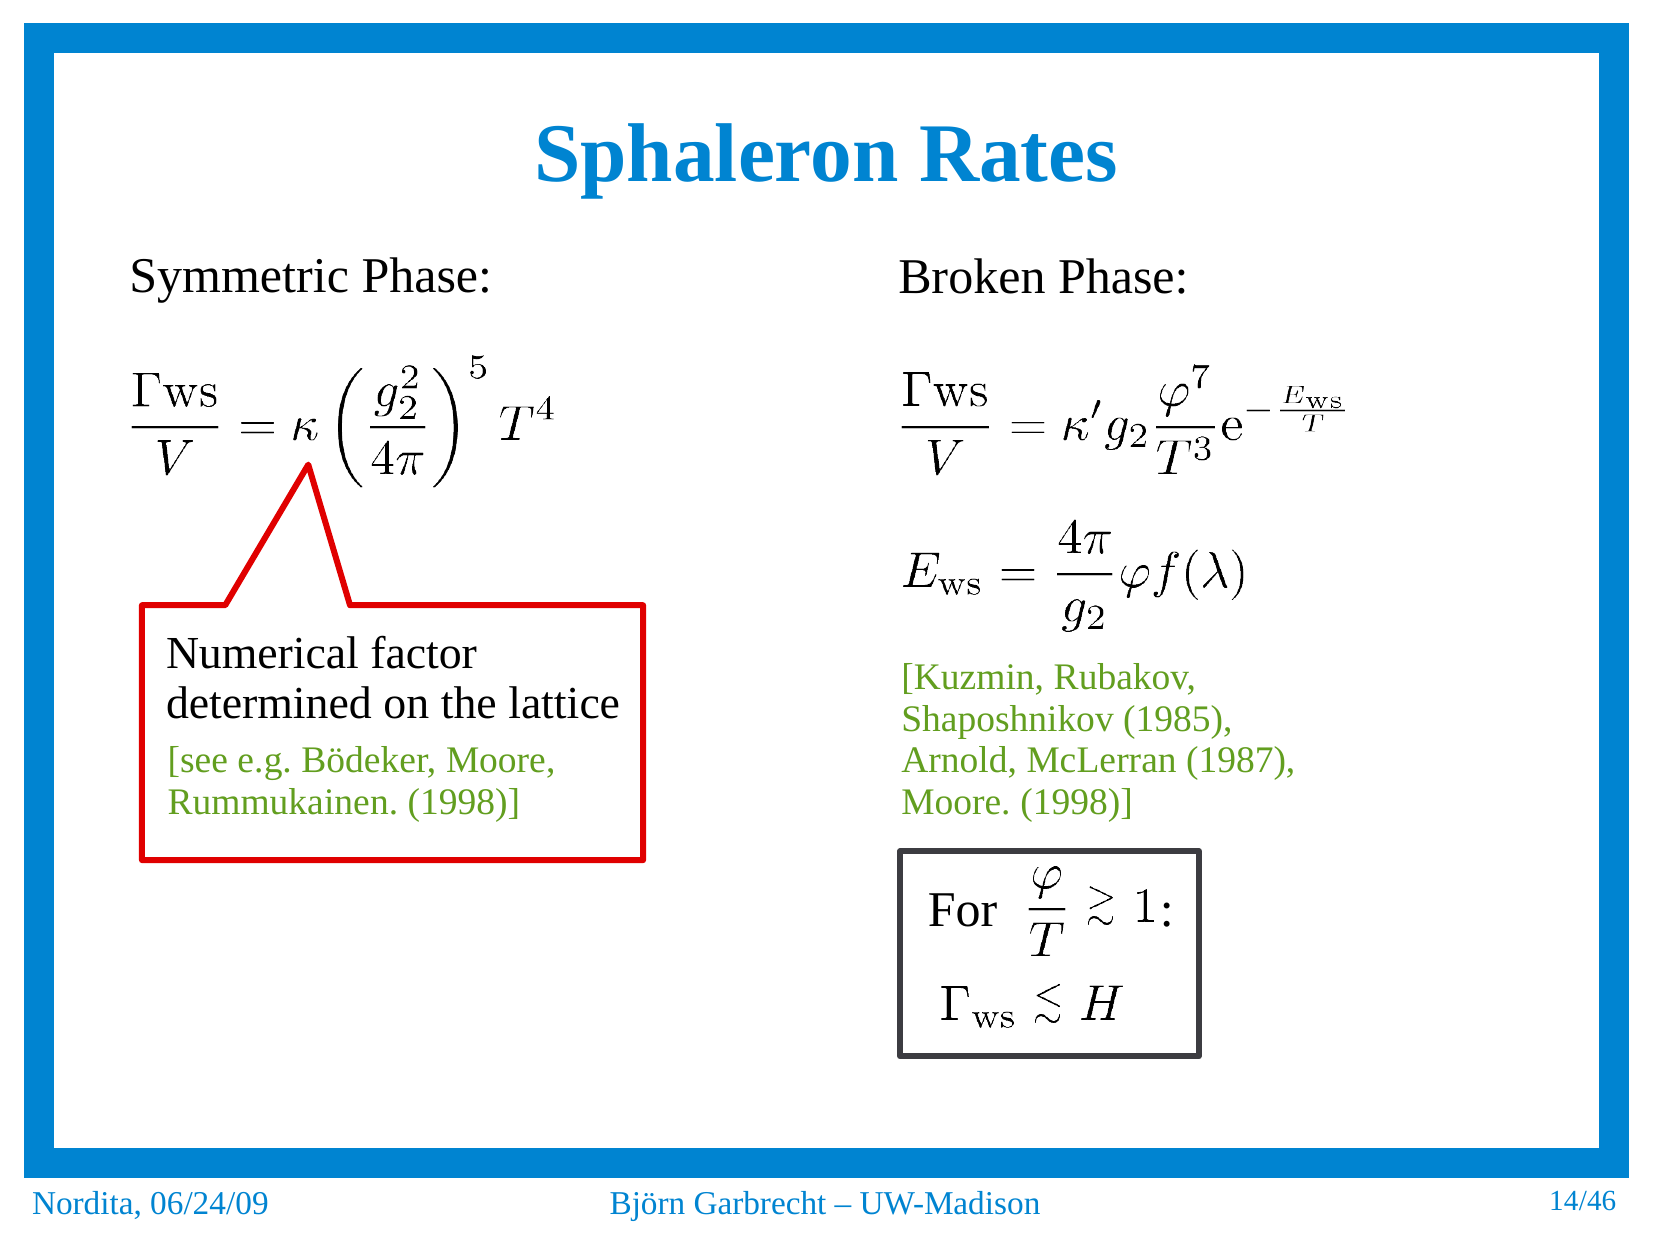

# Sphaleron Rates
Symmetric Phase:
Broken Phase:
Numerical factor determined on the lattice
[Kuzmin, Rubakov, Shaposhnikov (1985), Arnold, McLerran (1987), Moore. (1998)]
[see e.g. Bödeker, Moore, Rummukainen. (1998)]
For :
Björn Garbrecht – UW-Madison
14